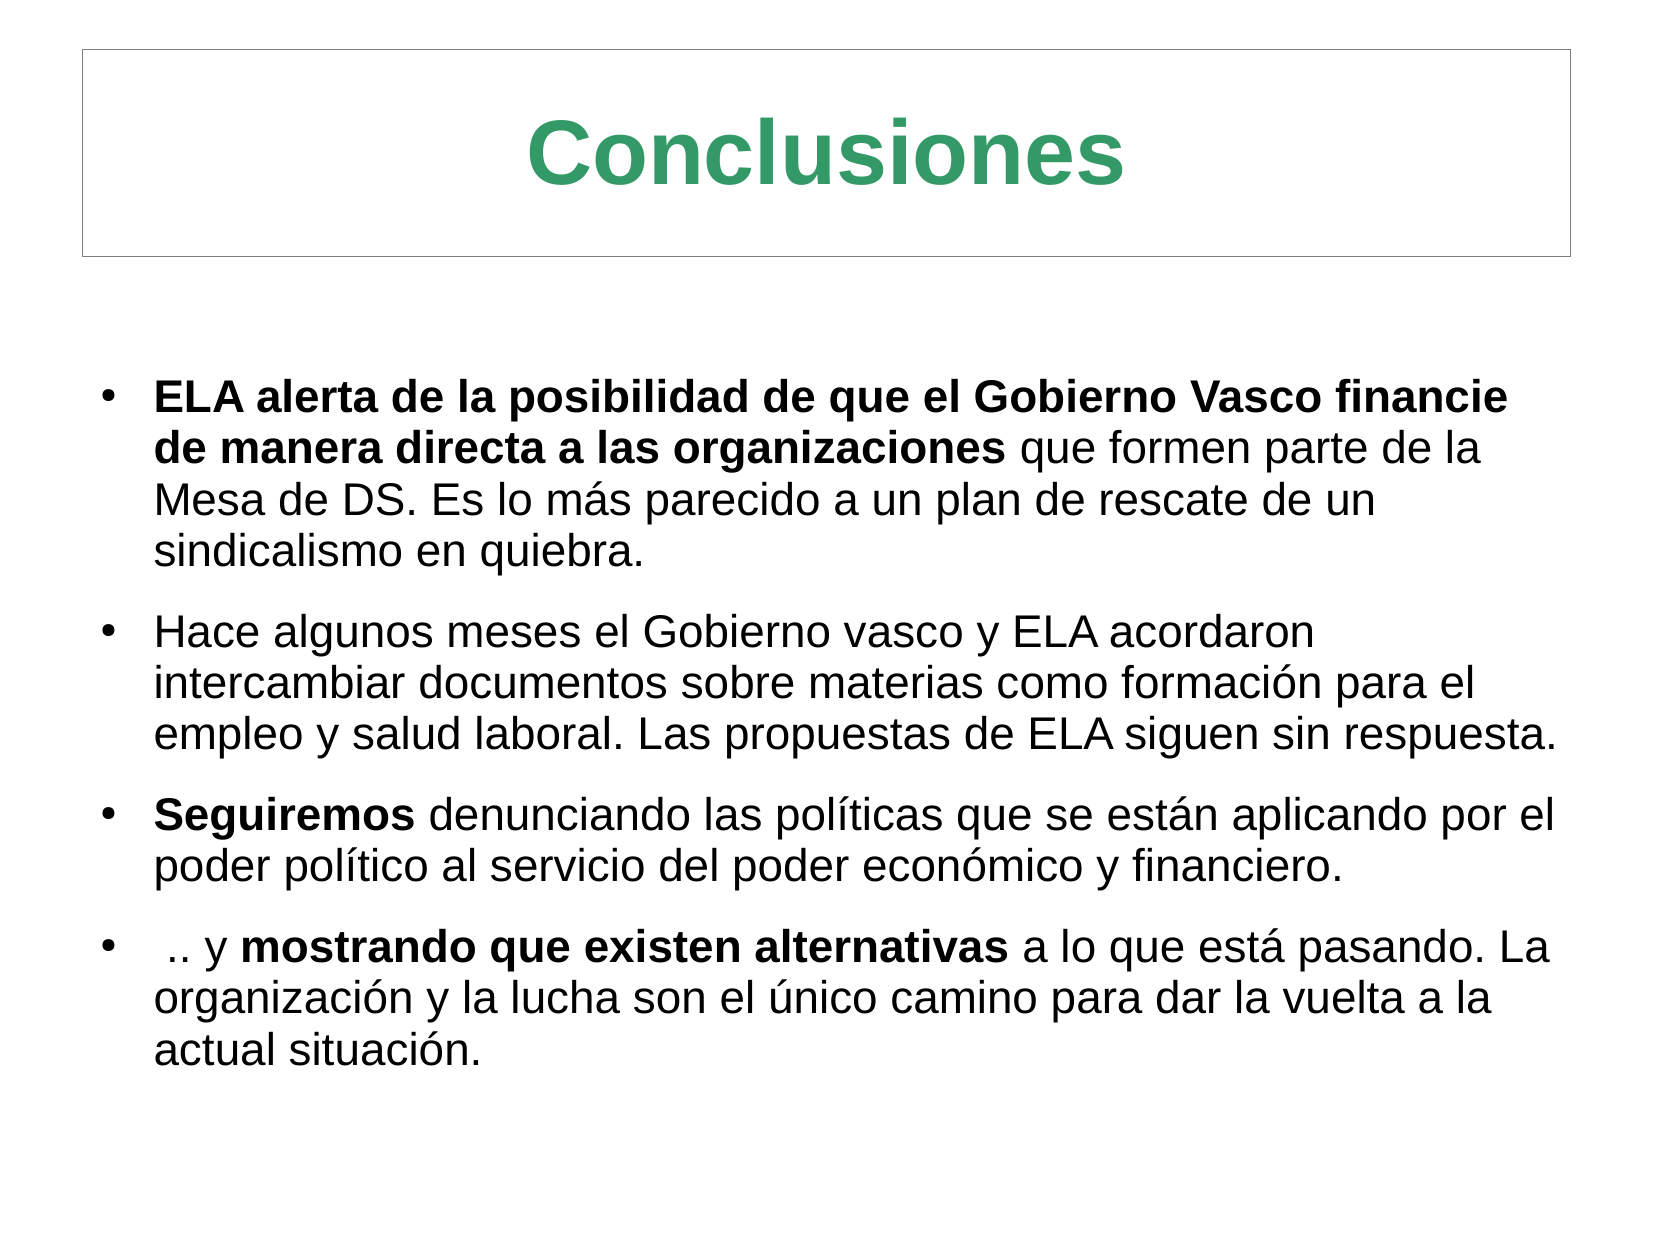

# Conclusiones
ELA alerta de la posibilidad de que el Gobierno Vasco financie de manera directa a las organizaciones que formen parte de la Mesa de DS. Es lo más parecido a un plan de rescate de un sindicalismo en quiebra.
Hace algunos meses el Gobierno vasco y ELA acordaron intercambiar documentos sobre materias como formación para el empleo y salud laboral. Las propuestas de ELA siguen sin respuesta.
Seguiremos denunciando las políticas que se están aplicando por el poder político al servicio del poder económico y financiero.
 .. y mostrando que existen alternativas a lo que está pasando. La organización y la lucha son el único camino para dar la vuelta a la actual situación.